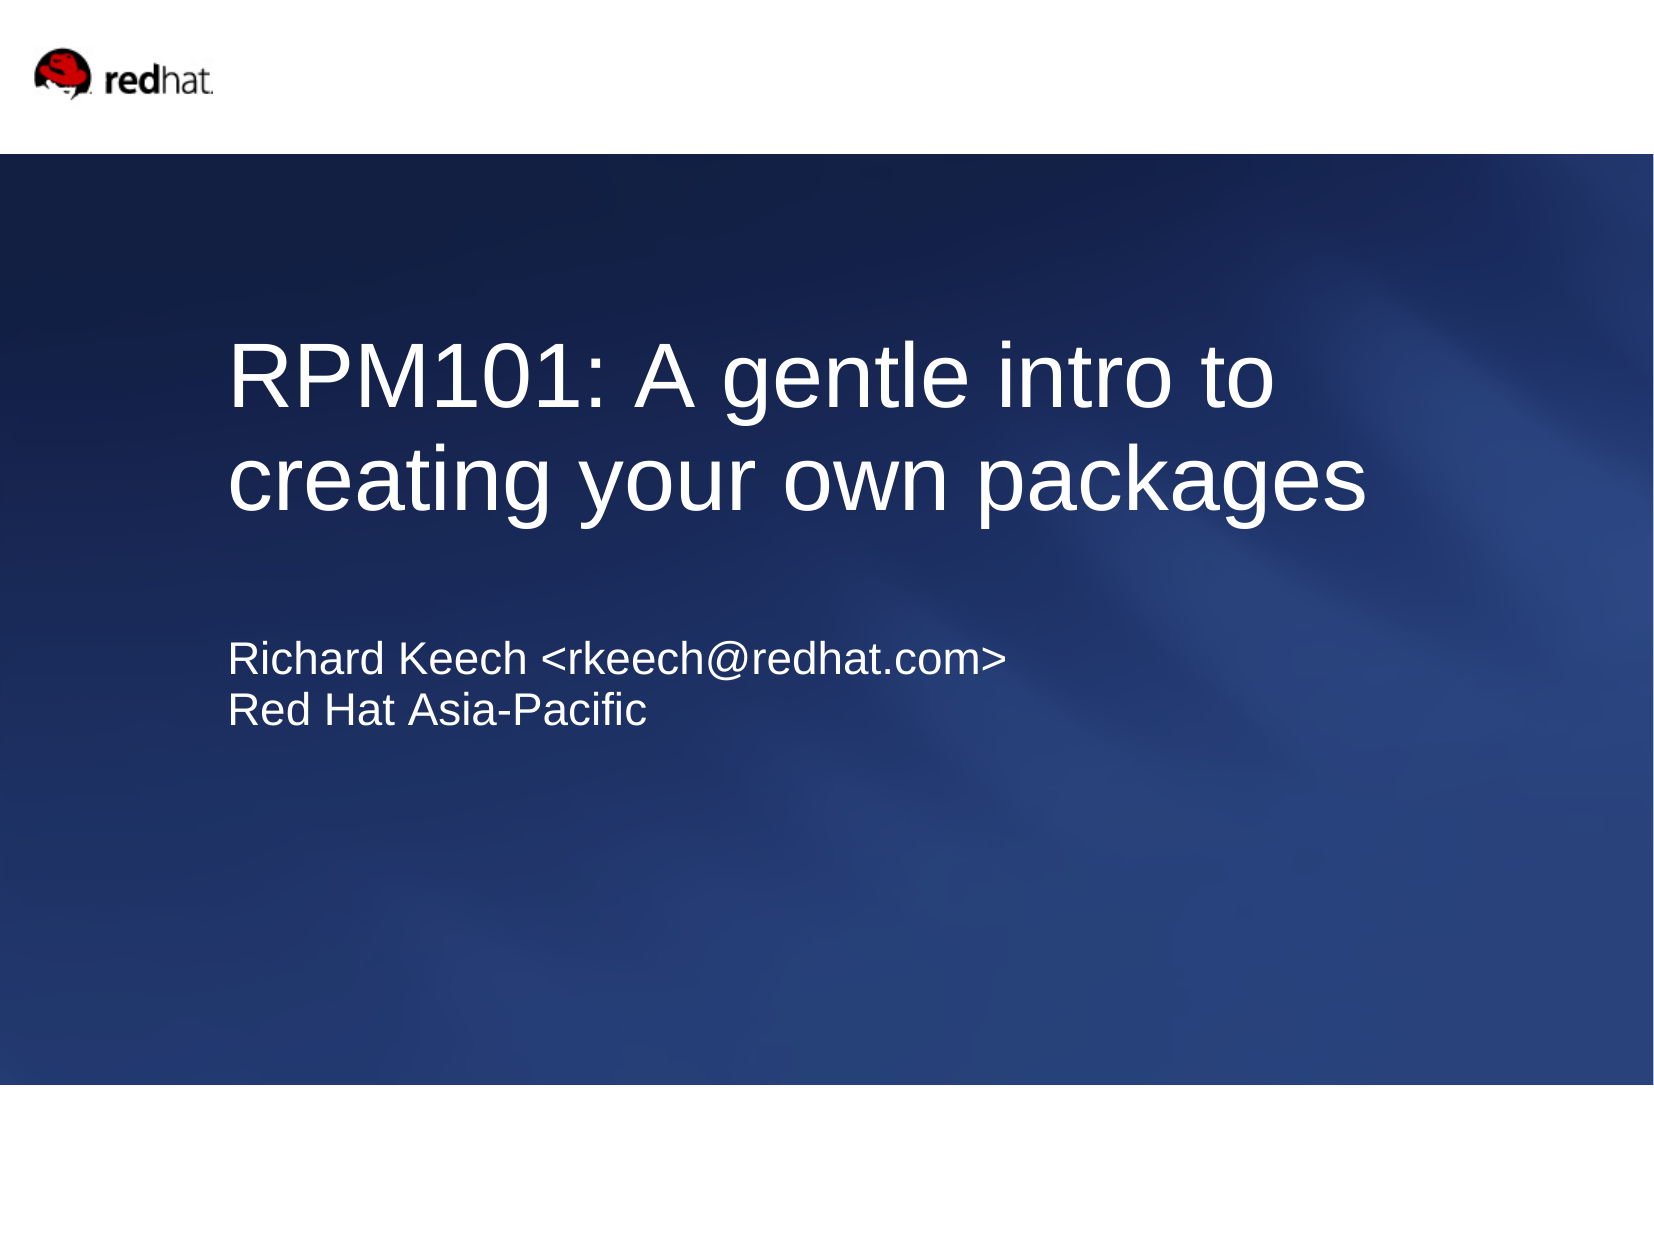

RPM101: A gentle intro to creating your own packages
Richard Keech <rkeech@redhat.com>
Red Hat Asia-Pacific